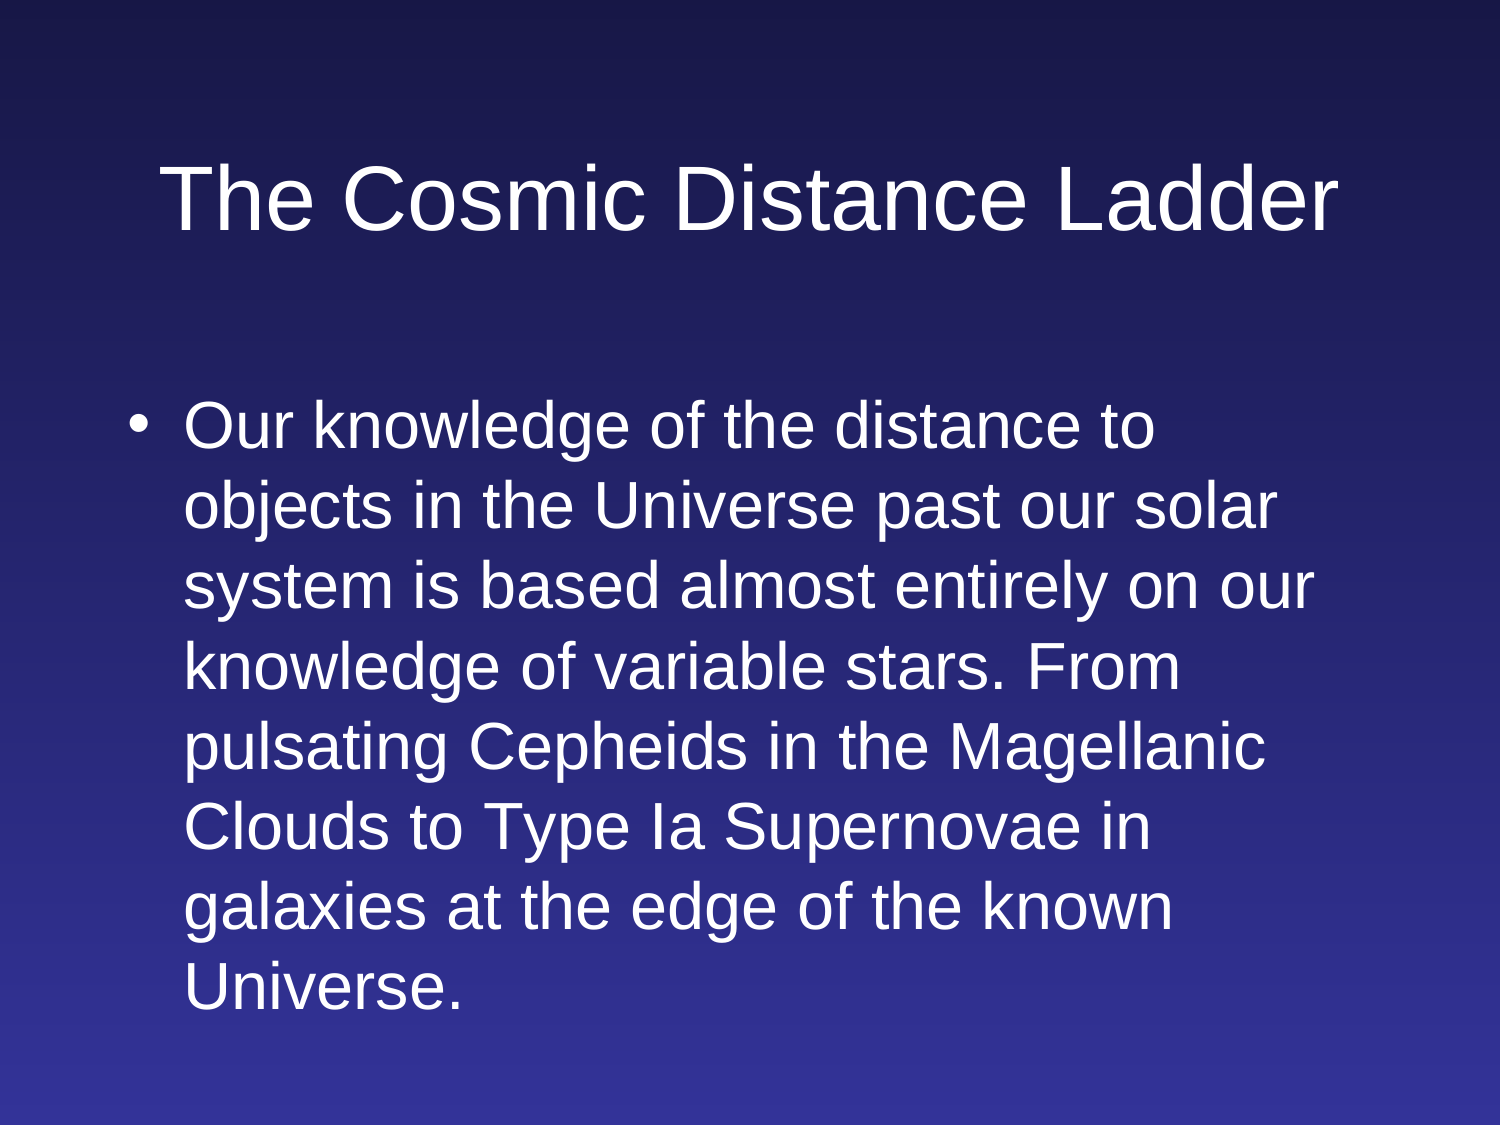

# The Cosmic Distance Ladder
Our knowledge of the distance to objects in the Universe past our solar system is based almost entirely on our knowledge of variable stars. From pulsating Cepheids in the Magellanic Clouds to Type Ia Supernovae in galaxies at the edge of the known Universe.